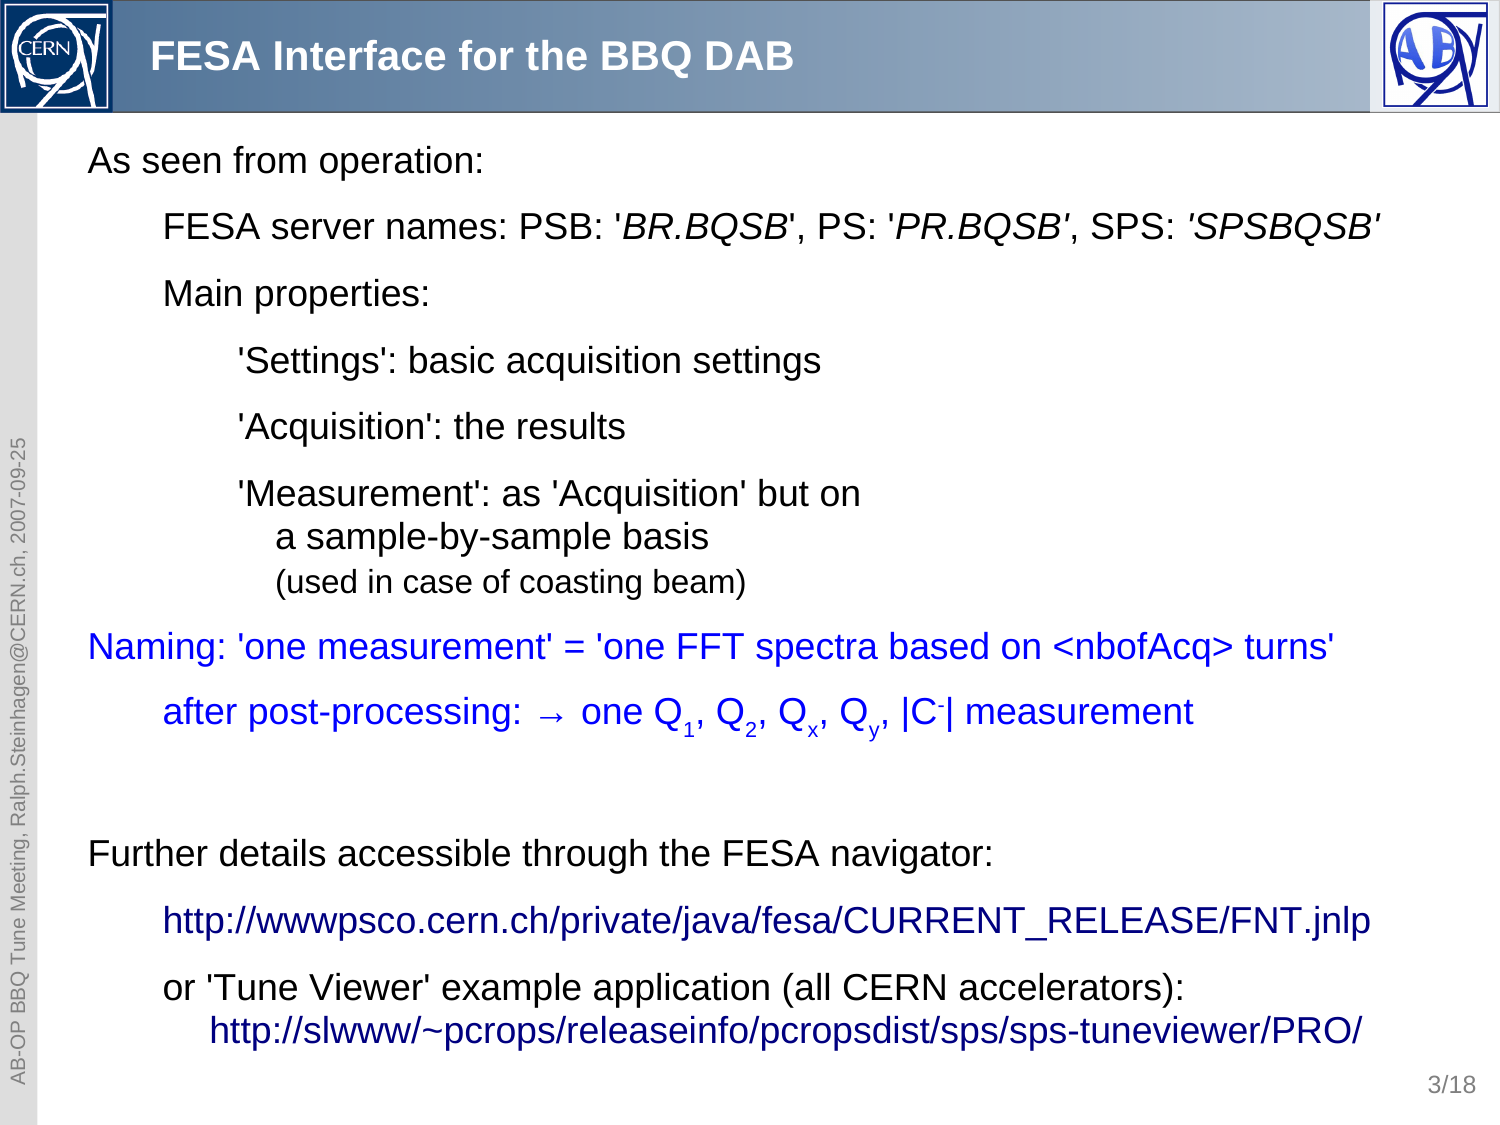

# FESA Interface for the BBQ DAB
As seen from operation:
FESA server names: PSB: 'BR.BQSB', PS: 'PR.BQSB', SPS: 'SPSBQSB'
Main properties:
'Settings': basic acquisition settings
'Acquisition': the results
'Measurement': as 'Acquisition' but on			 a sample-by-sample basis 				 (used in case of coasting beam)
Naming: 'one measurement' = 'one FFT spectra based on <nbofAcq> turns'
after post-processing: → one Q1, Q2, Qx, Qy, |C-| measurement
Further details accessible through the FESA navigator:
http://wwwpsco.cern.ch/private/java/fesa/CURRENT_RELEASE/FNT.jnlp
or 'Tune Viewer' example application (all CERN accelerators):http://slwww/~pcrops/releaseinfo/pcropsdist/sps/sps-tuneviewer/PRO/